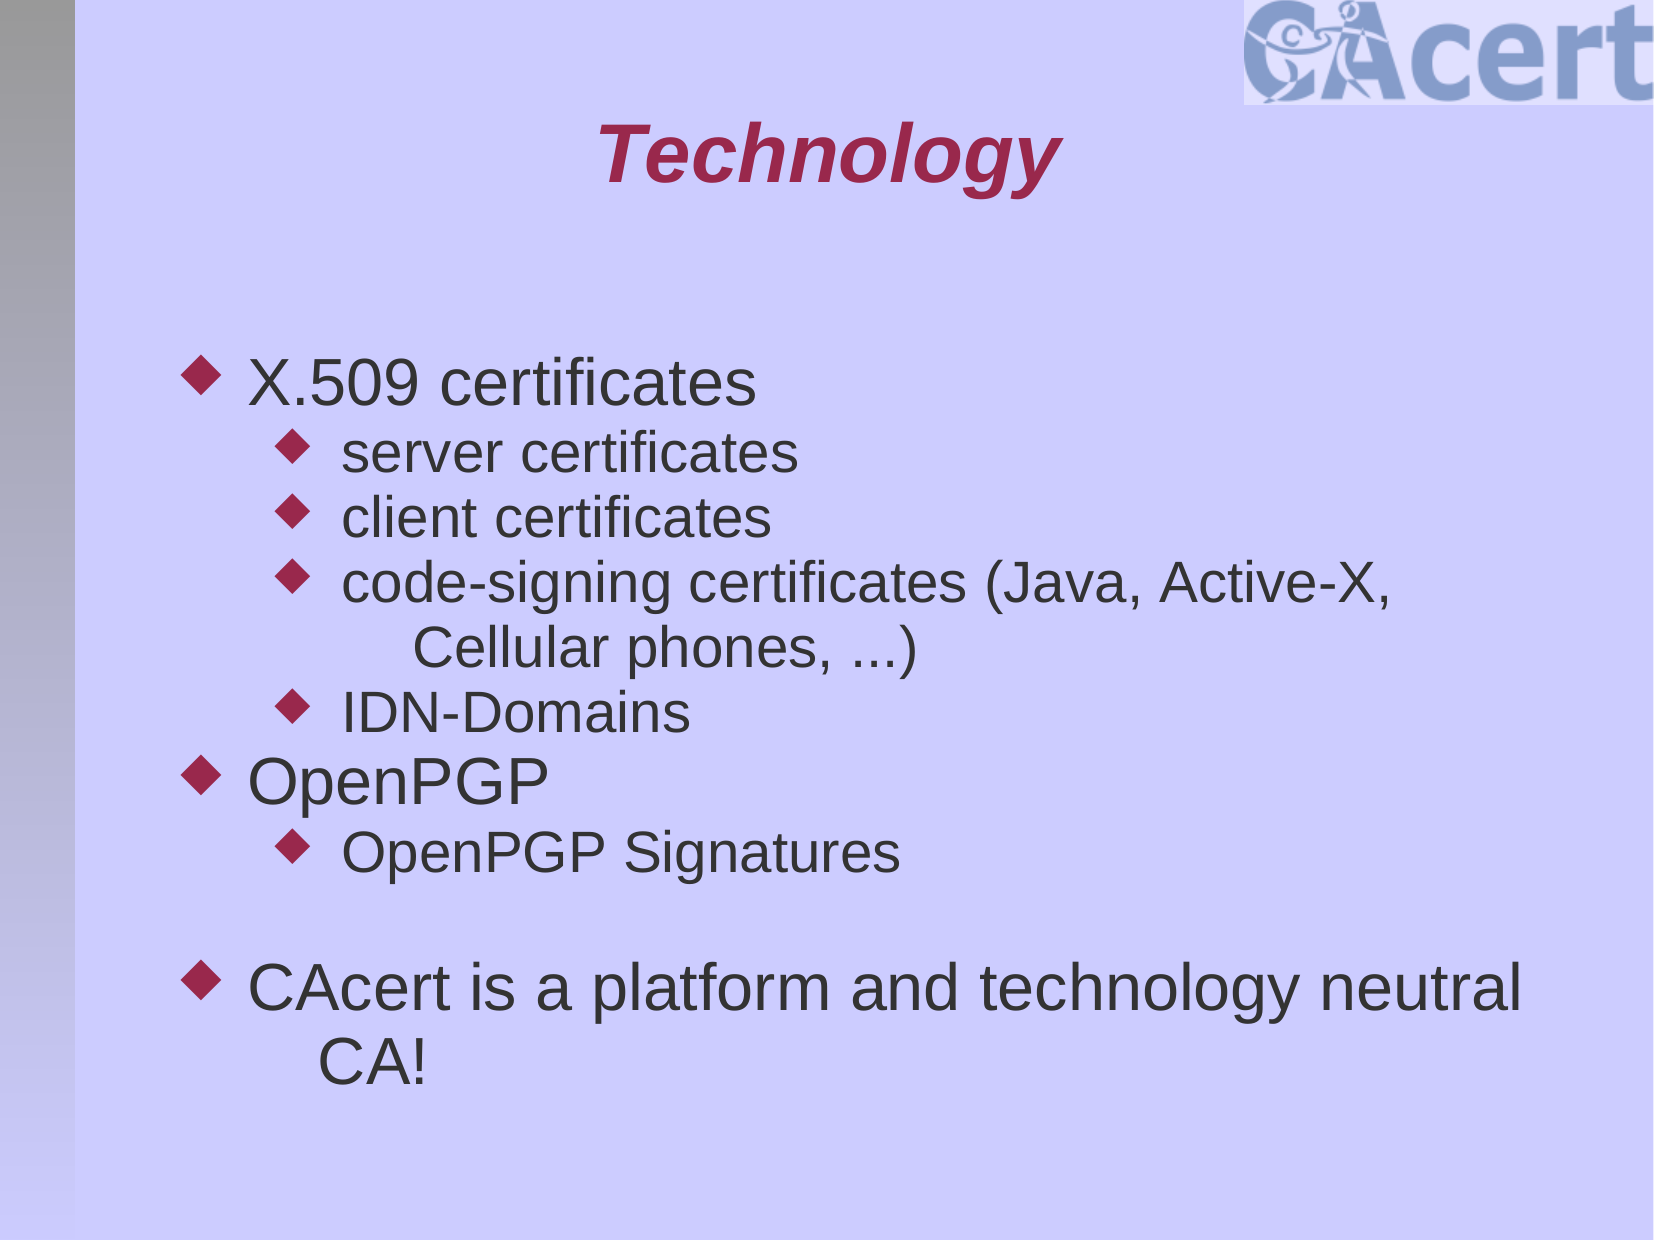

# Technology
X.509 certificates
server certificates
client certificates
code-signing certificates (Java, Active-X, Cellular phones, ...)
IDN-Domains
OpenPGP
OpenPGP Signatures
CAcert is a platform and technology neutral CA!